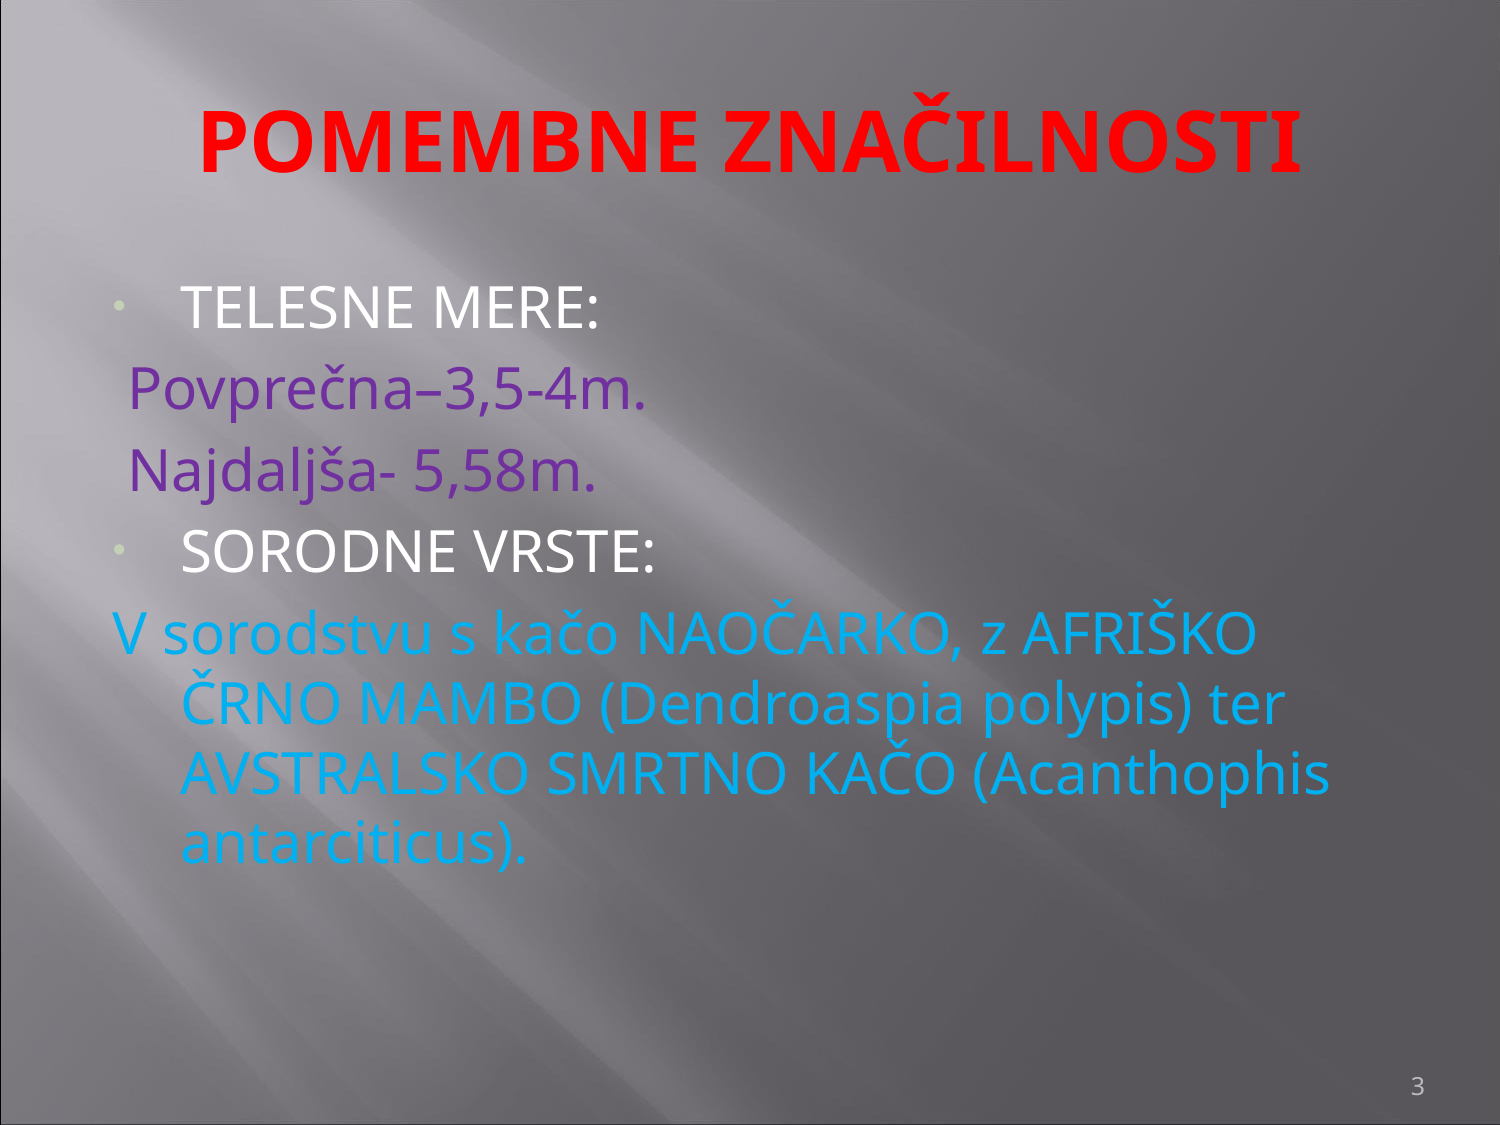

# POMEMBNE ZNAČILNOSTI
TELESNE MERE:
 Povprečna–3,5-4m.
 Najdaljša- 5,58m.
SORODNE VRSTE:
V sorodstvu s kačo NAOČARKO, z AFRIŠKO ČRNO MAMBO (Dendroaspia polypis) ter AVSTRALSKO SMRTNO KAČO (Acanthophis antarciticus).